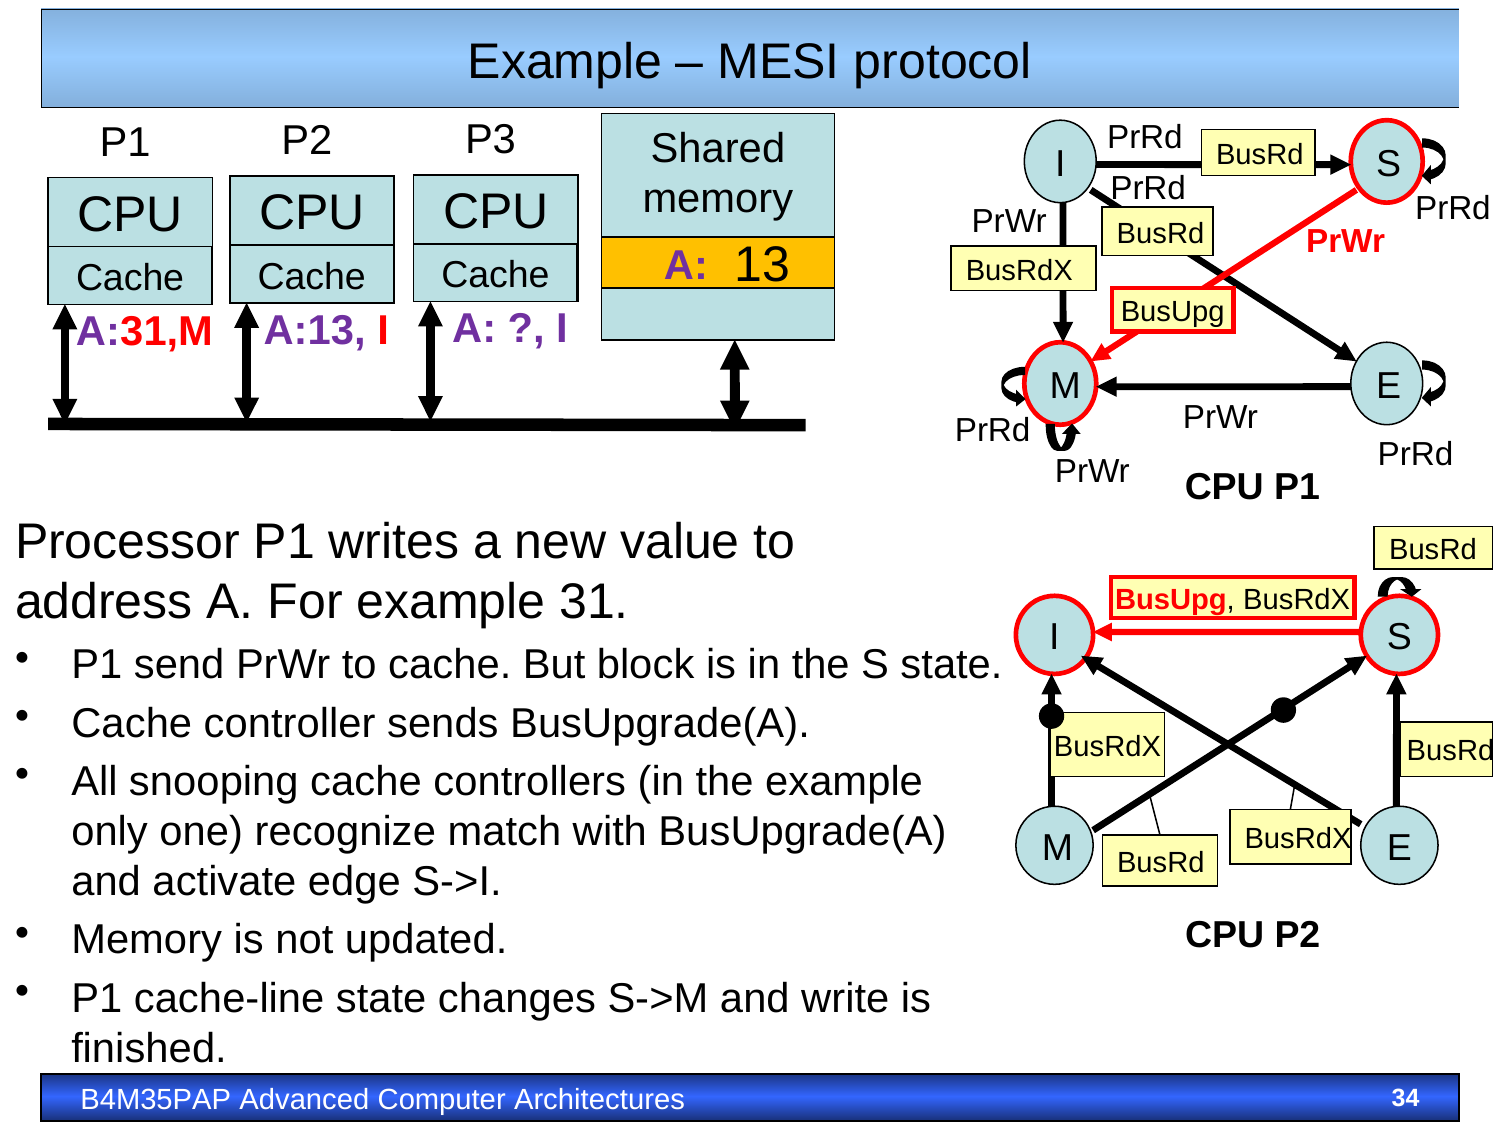

# Example – MESI protocol
P3
CPU
Cache
P2
CPU
Cache
P1
CPU
Cache
PrRd
I
S
BusRd
PrRd
PrRd
PrWr
BusRd
PrWr
BusRdX
BusUpg
M
E
PrWr
PrRd
PrRd
PrWr
Shared
memory
 13
 A:
A: ?, I
A:13, I
A:31,M
CPU P1
Processor P1 writes a new value to address A. For example 31.
P1 send PrWr to cache. But block is in the S state.
Cache controller sends BusUpgrade(A).
All snooping cache controllers (in the example only one) recognize match with BusUpgrade(A) and activate edge S->I.
Memory is not updated.
P1 cache-line state changes S->M and write is finished.
BusRd
BusUpg, BusRdX
I
S
 BusRdX
 BusRd
M
E
BusRdX
BusRd
CPU P2